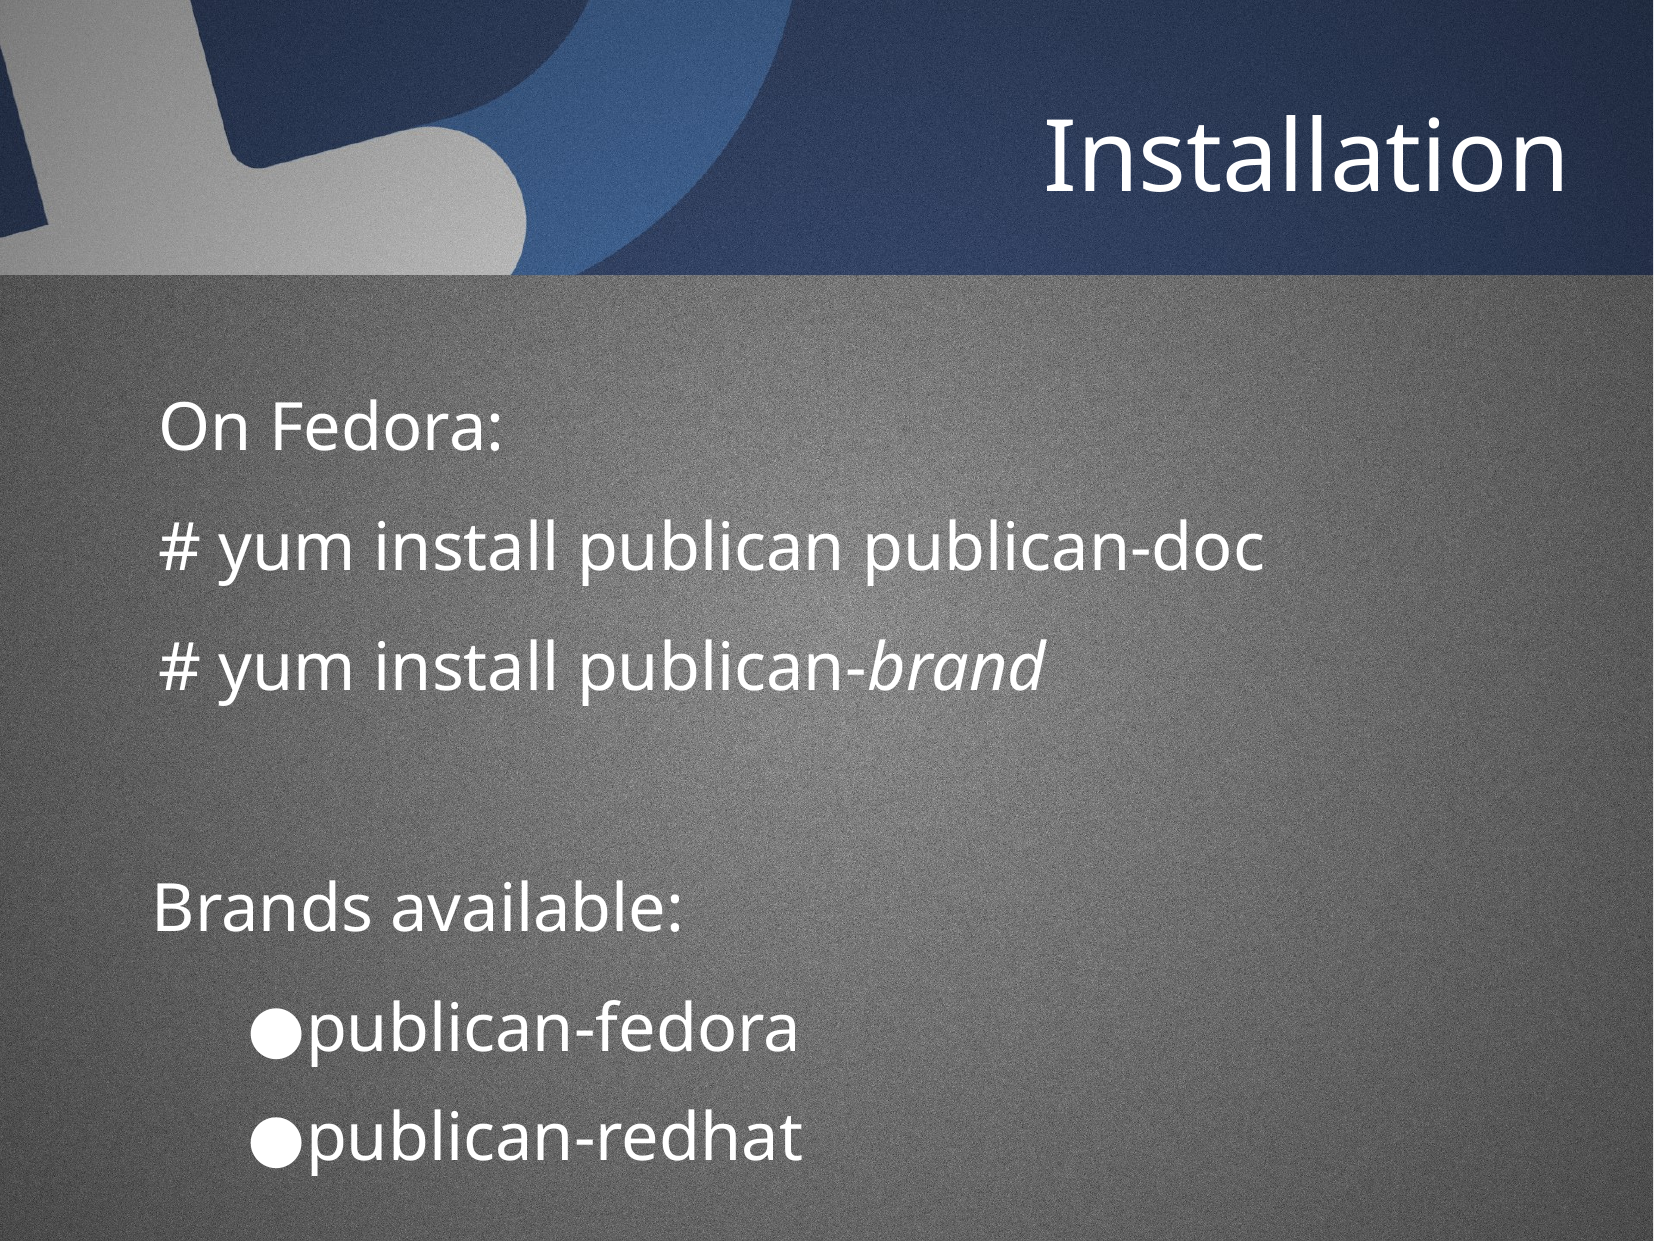

# Installation
On Fedora:
# yum install publican publican-doc
# yum install publican-brand
 Brands available:
publican-fedora
publican-redhat